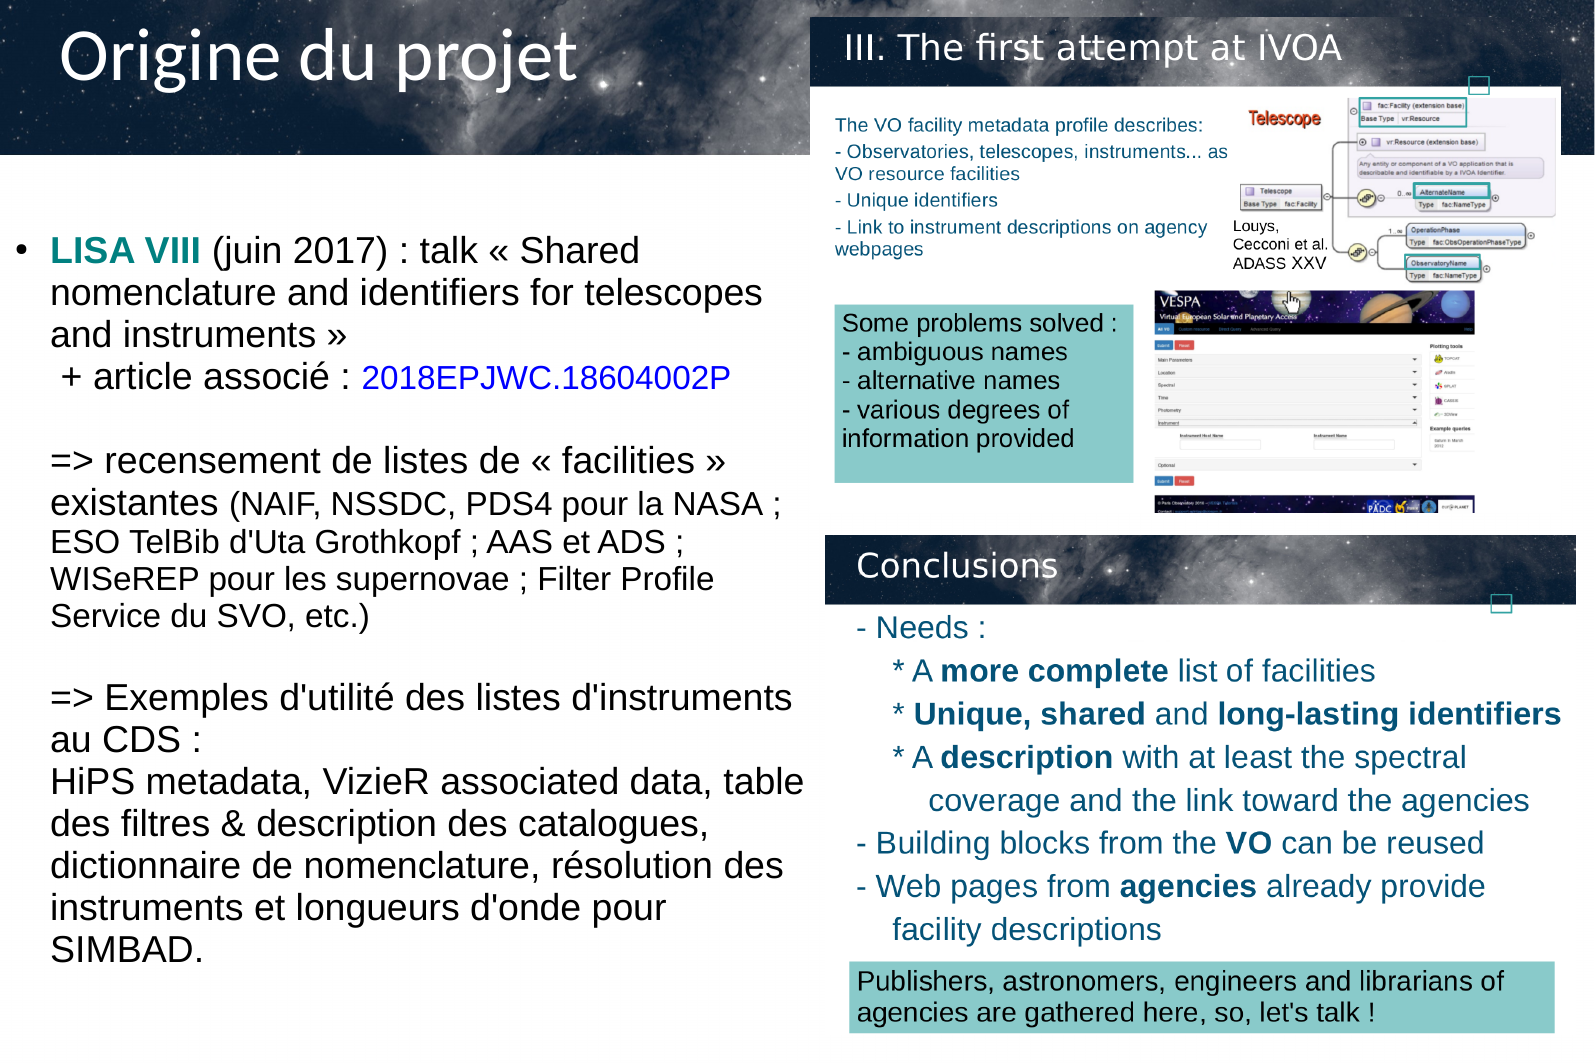

# Origine du projet
LISA VIII (juin 2017) : talk « Shared nomenclature and identifiers for telescopes and instruments »
 + article associé : 2018EPJWC.18604002P
=> recensement de listes de « facilities » existantes (NAIF, NSSDC, PDS4 pour la NASA ; ESO TelBib d'Uta Grothkopf ; AAS et ADS ; WISeREP pour les supernovae ; Filter Profile Service du SVO, etc.)
=> Exemples d'utilité des listes d'instruments au CDS :
HiPS metadata, VizieR associated data, table des filtres & description des catalogues, dictionnaire de nomenclature, résolution des instruments et longueurs d'onde pour SIMBAD.